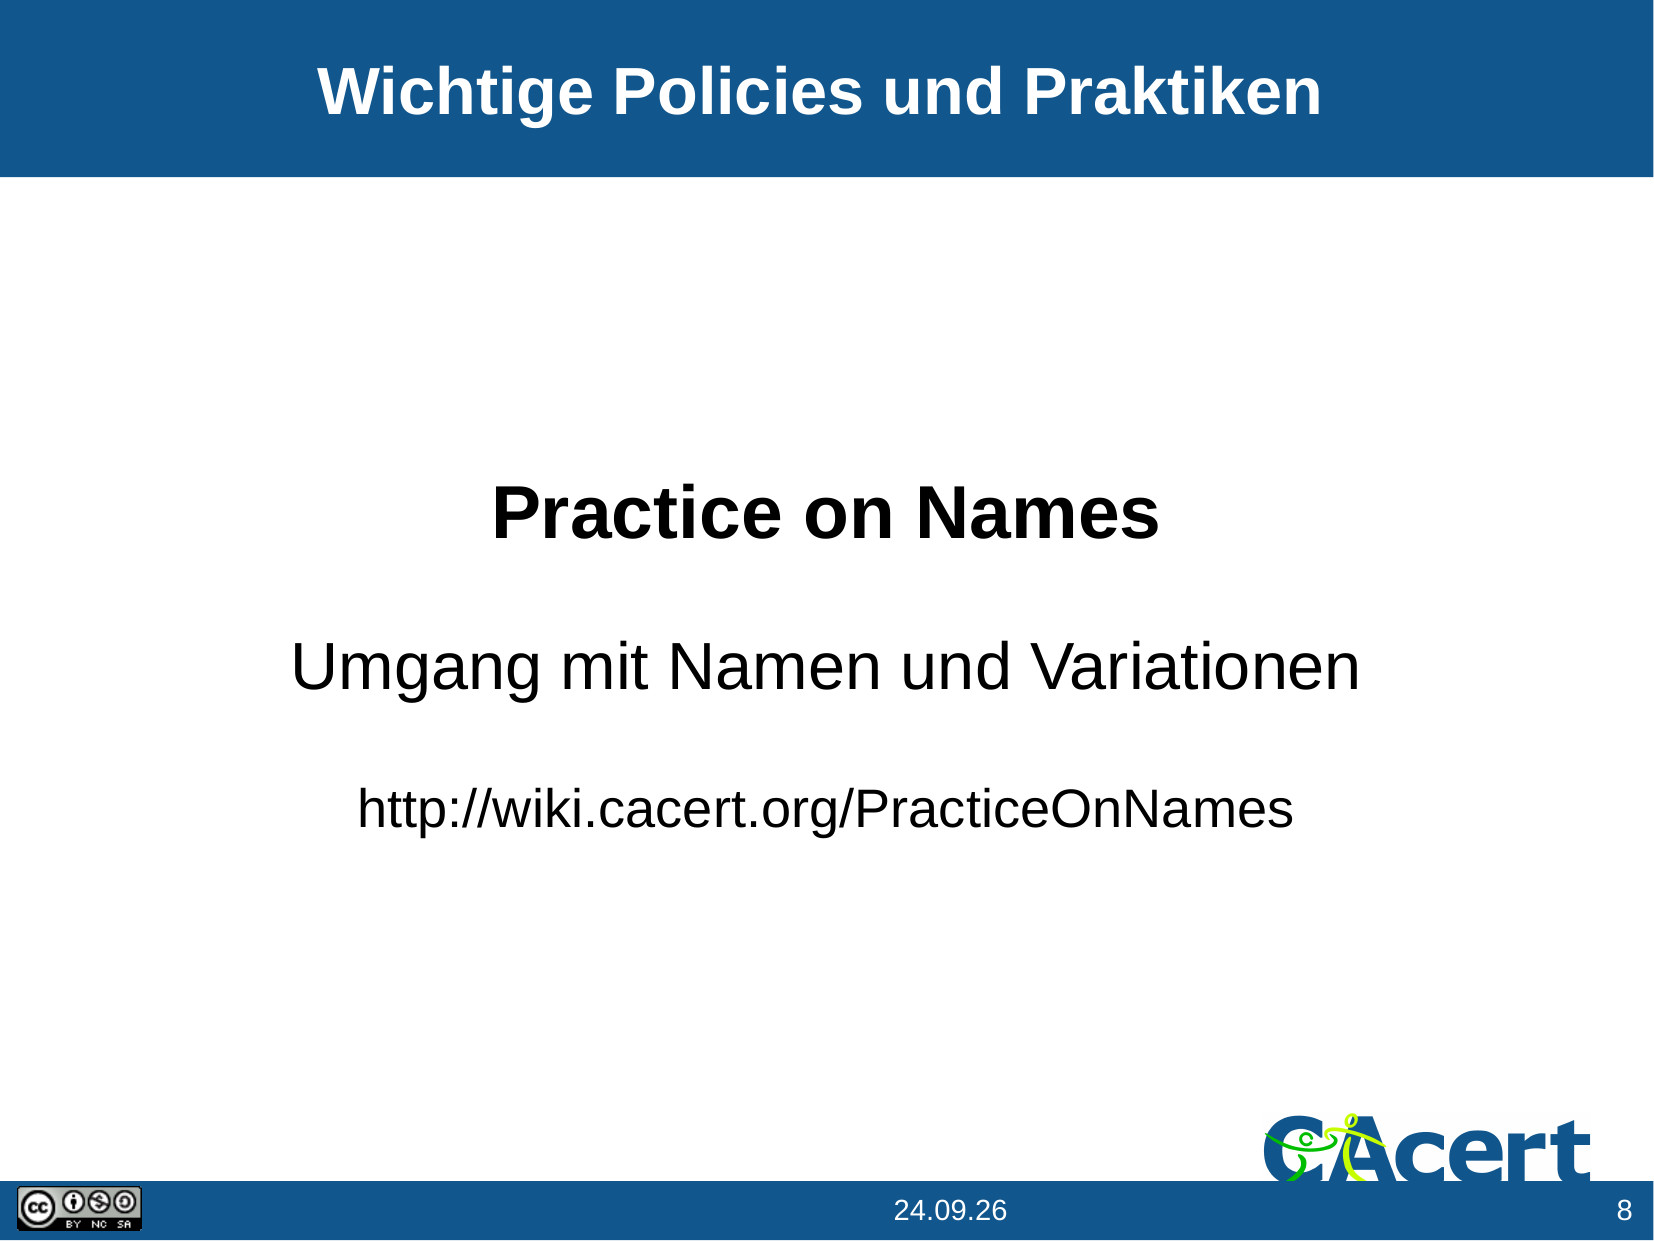

# Wichtige Policies und Praktiken
Practice on Names
Umgang mit Namen und Variationen
http://wiki.cacert.org/PracticeOnNames